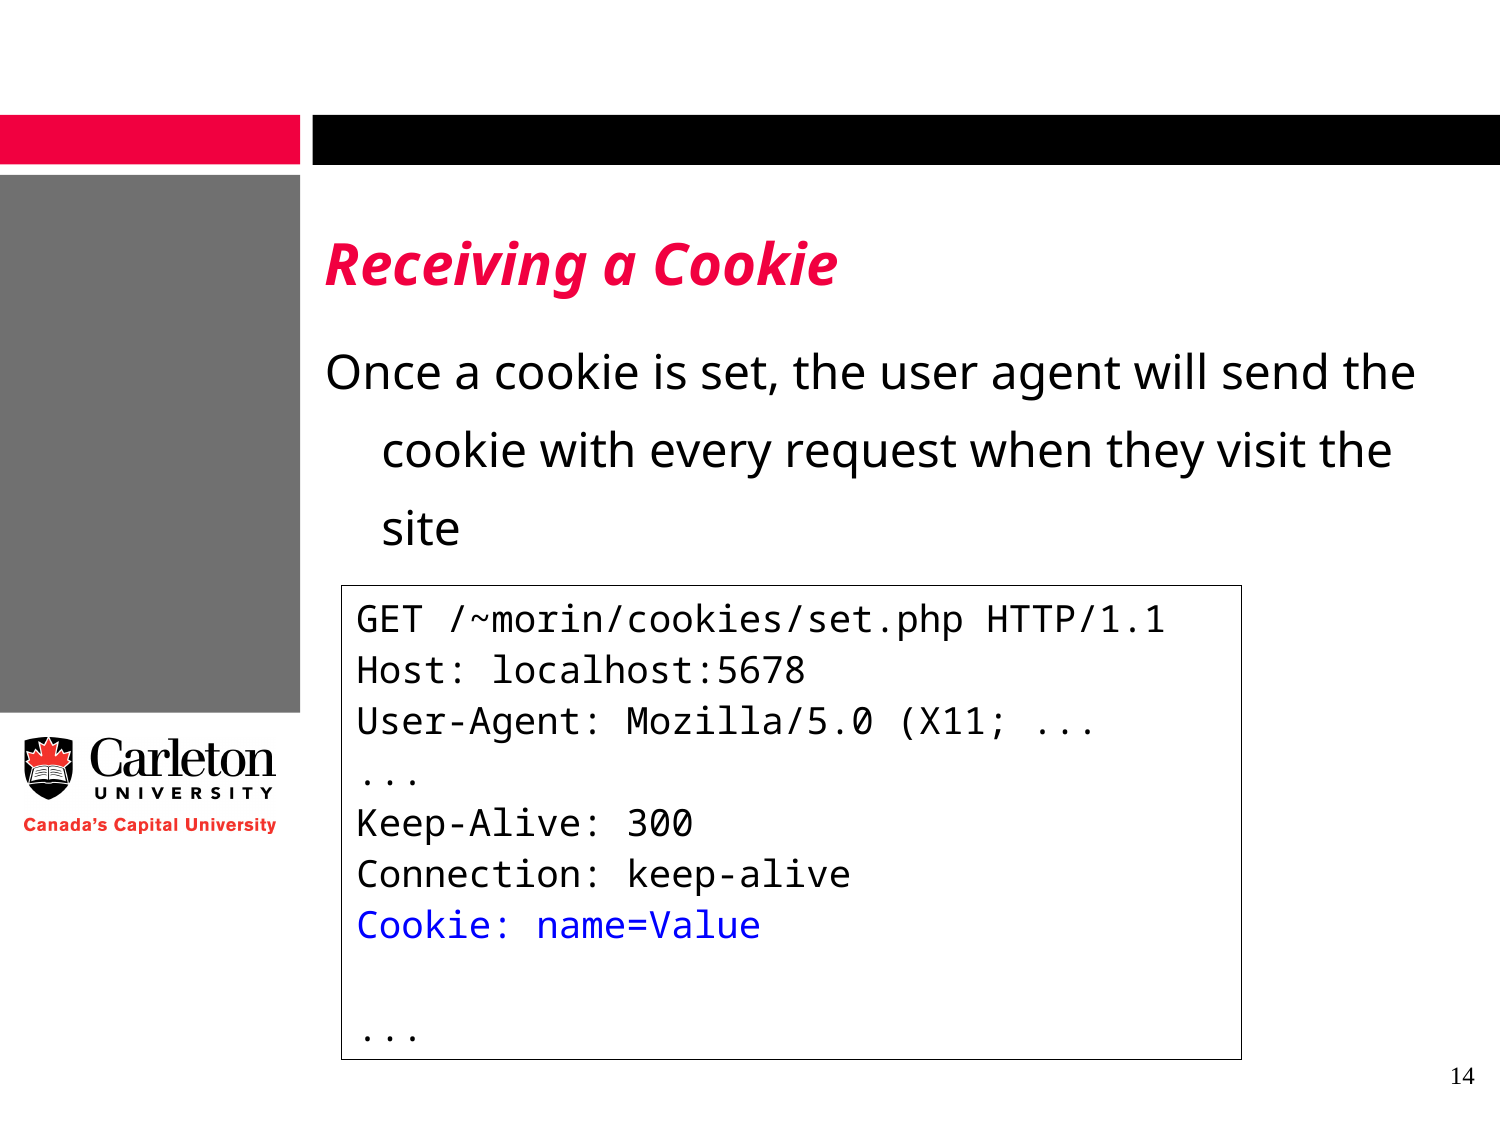

# Receiving a Cookie
Once a cookie is set, the user agent will send the cookie with every request when they visit the site
GET /~morin/cookies/set.php HTTP/1.1
Host: localhost:5678
User-Agent: Mozilla/5.0 (X11; ...
...
Keep-Alive: 300
Connection: keep-alive
Cookie: name=Value
...
14